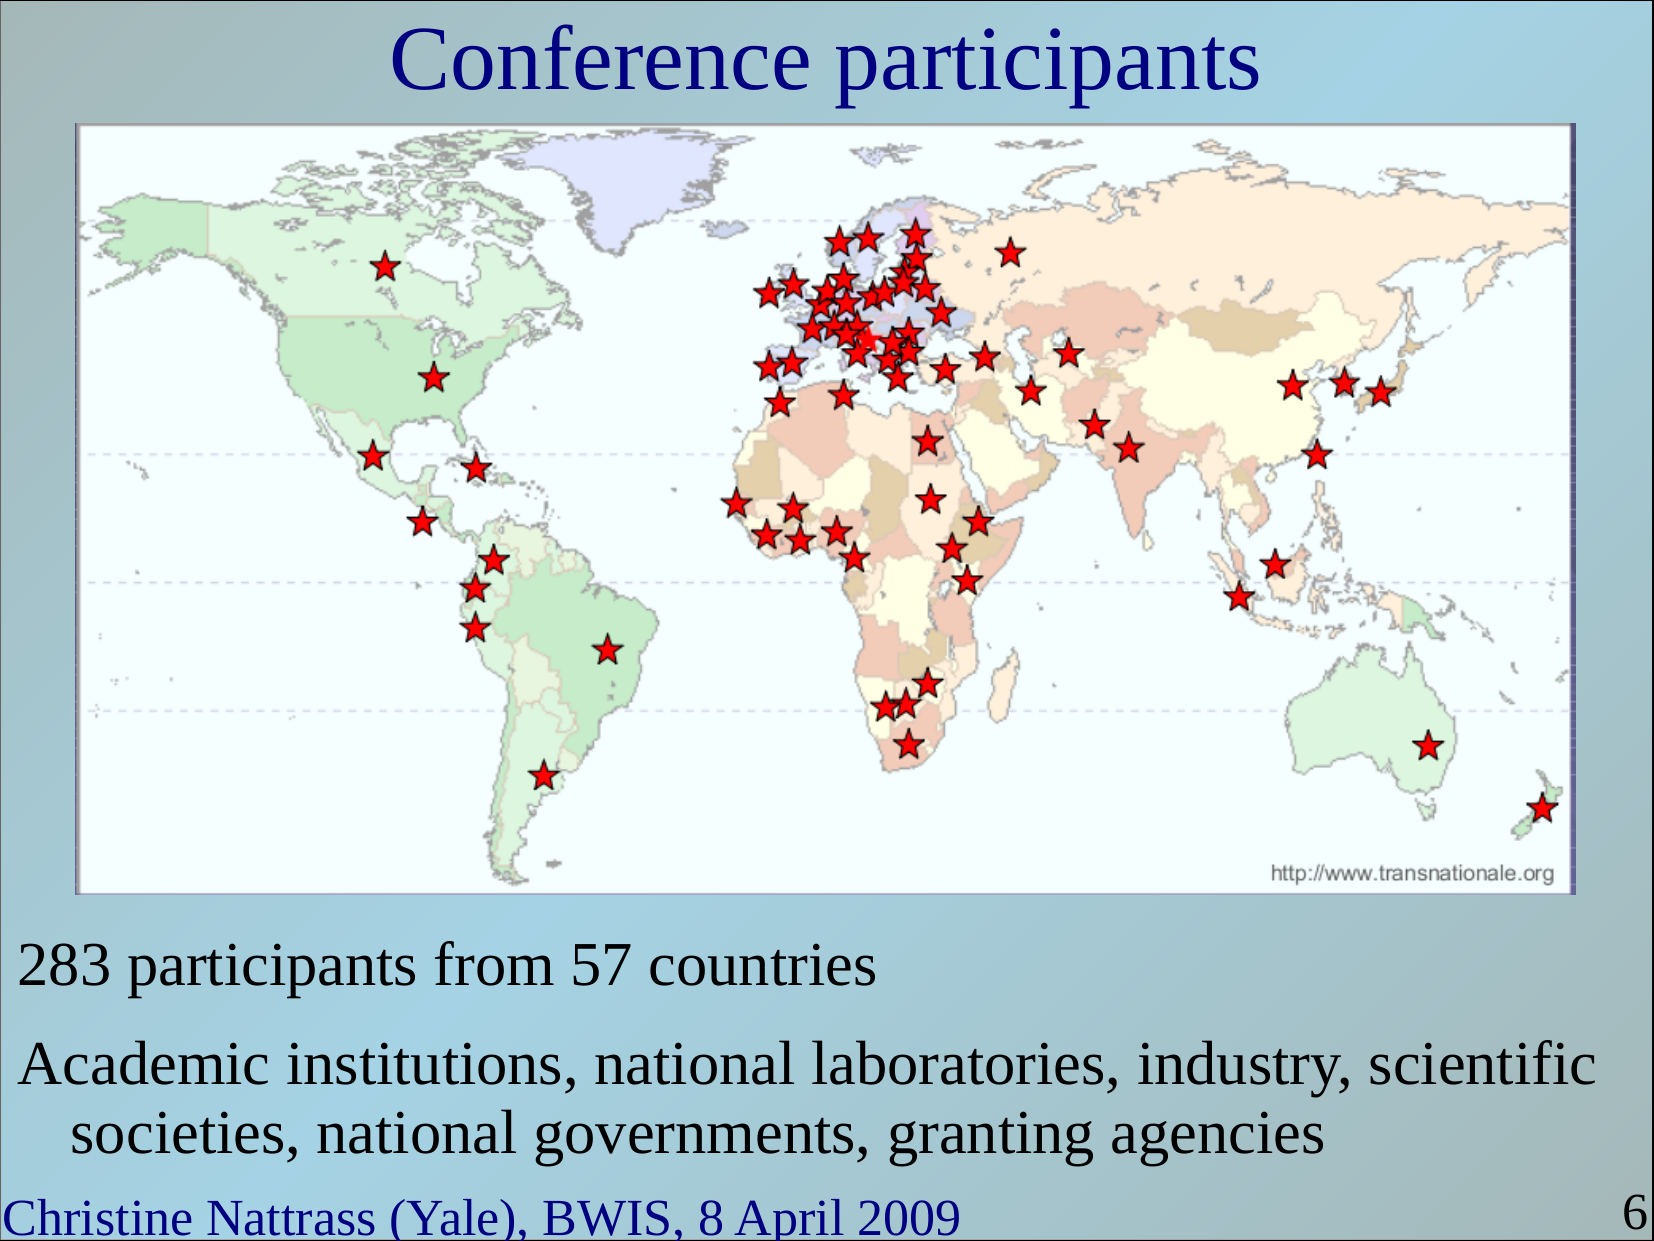

# Conference participants
283 participants from 57 countries
Academic institutions, national laboratories, industry, scientific societies, national governments, granting agencies